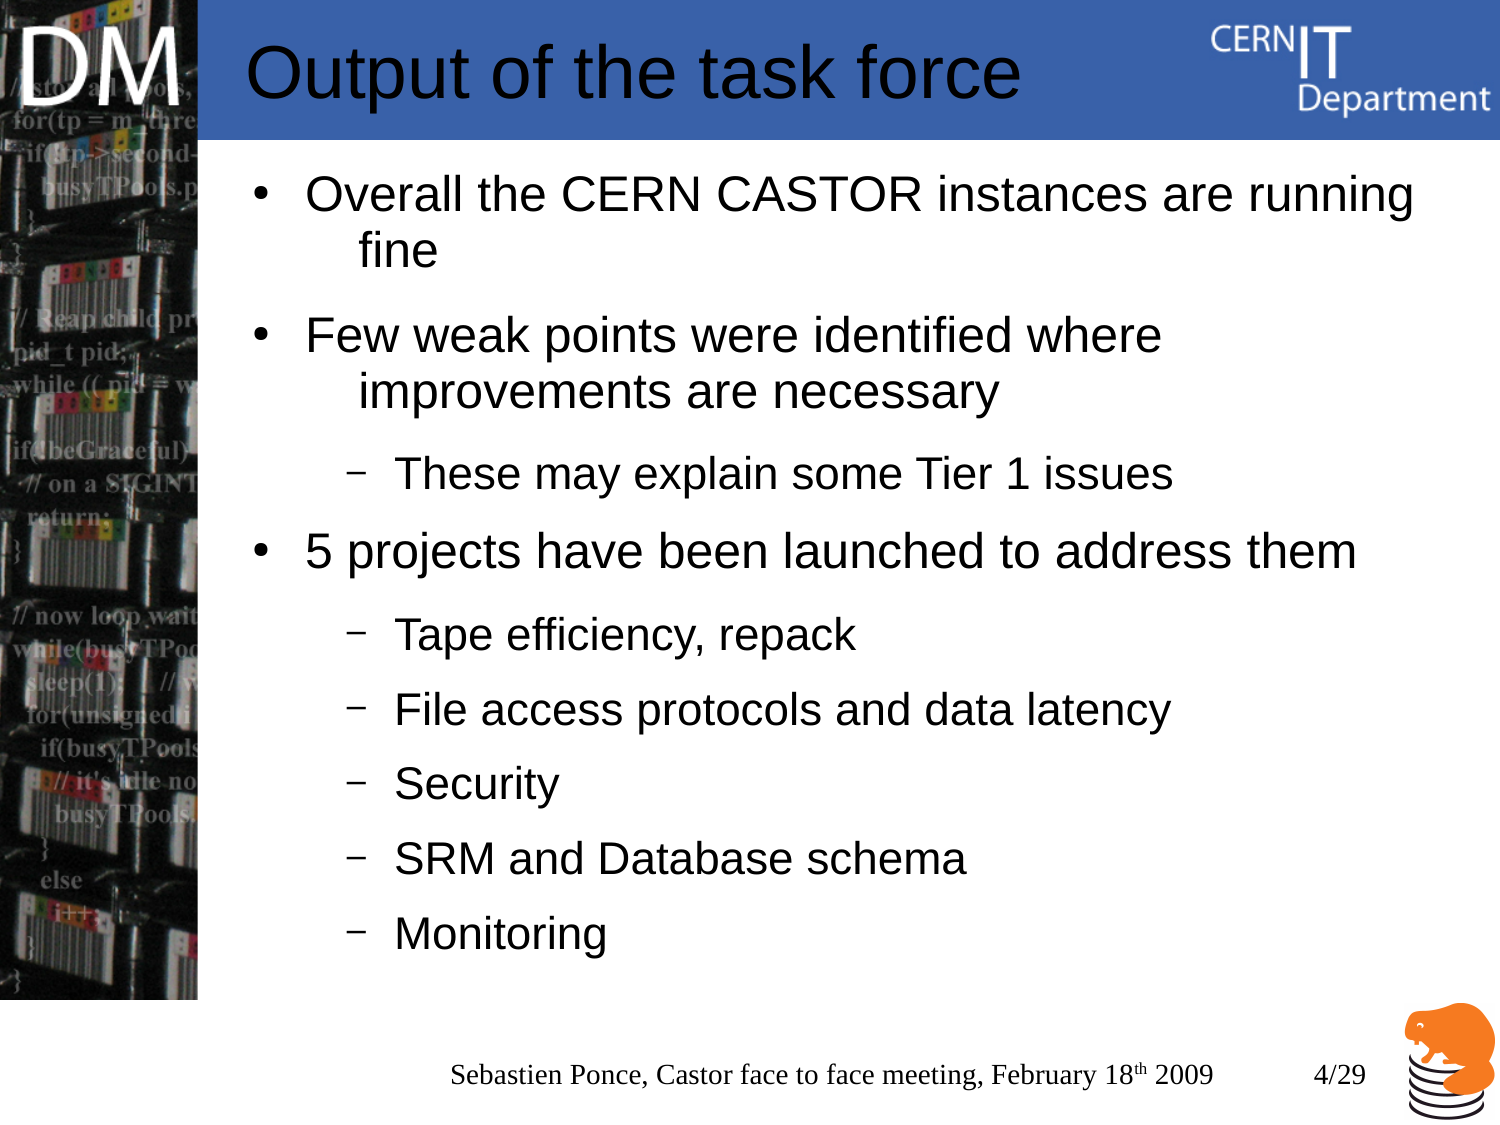

# Output of the task force
Overall the CERN CASTOR instances are running fine
Few weak points were identified where improvements are necessary
These may explain some Tier 1 issues
5 projects have been launched to address them
Tape efficiency, repack
File access protocols and data latency
Security
SRM and Database schema
Monitoring